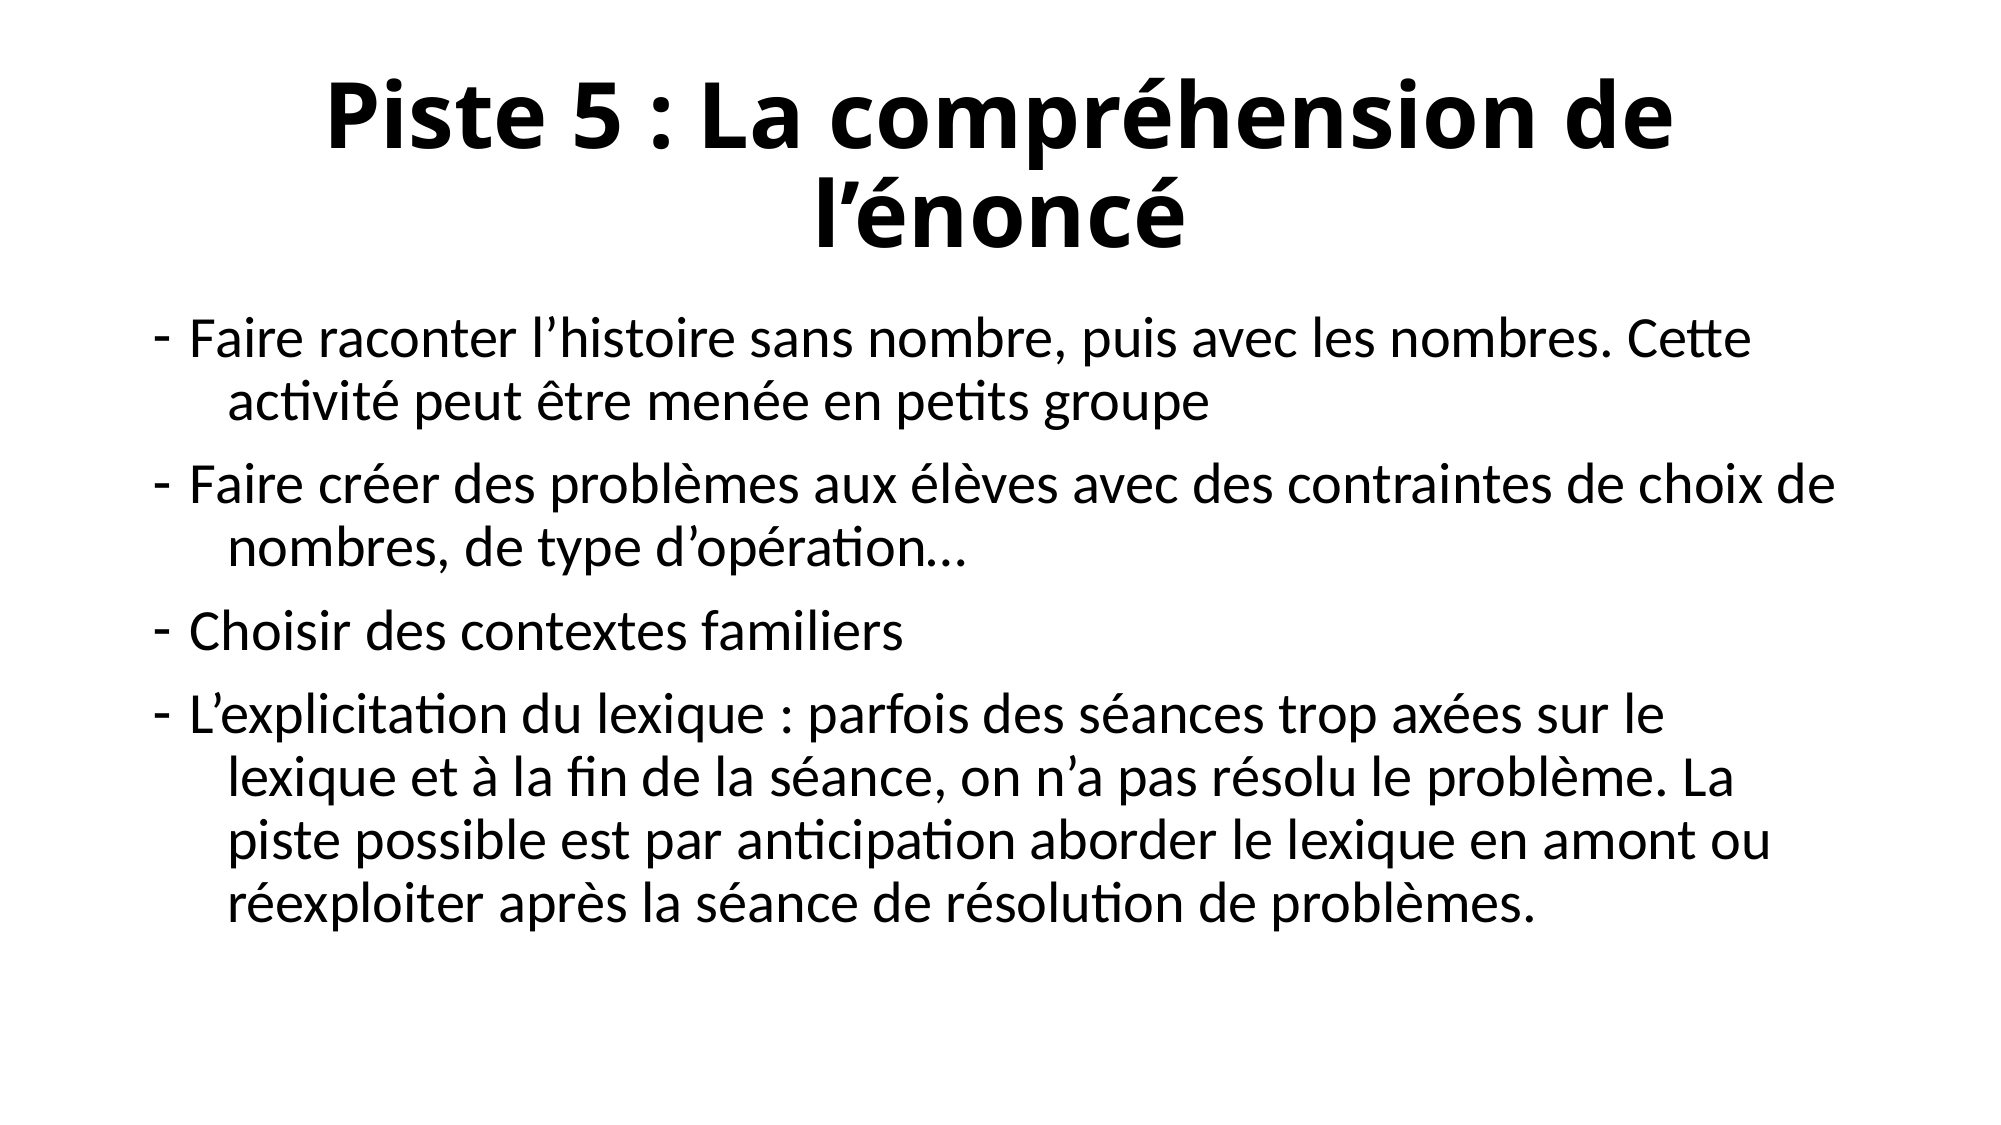

# Piste 5 : La compréhension de l’énoncé
Faire raconter l’histoire sans nombre, puis avec les nombres. Cette activité peut être menée en petits groupe
Faire créer des problèmes aux élèves avec des contraintes de choix de nombres, de type d’opération…
Choisir des contextes familiers
L’explicitation du lexique : parfois des séances trop axées sur le lexique et à la fin de la séance, on n’a pas résolu le problème. La piste possible est par anticipation aborder le lexique en amont ou réexploiter après la séance de résolution de problèmes.